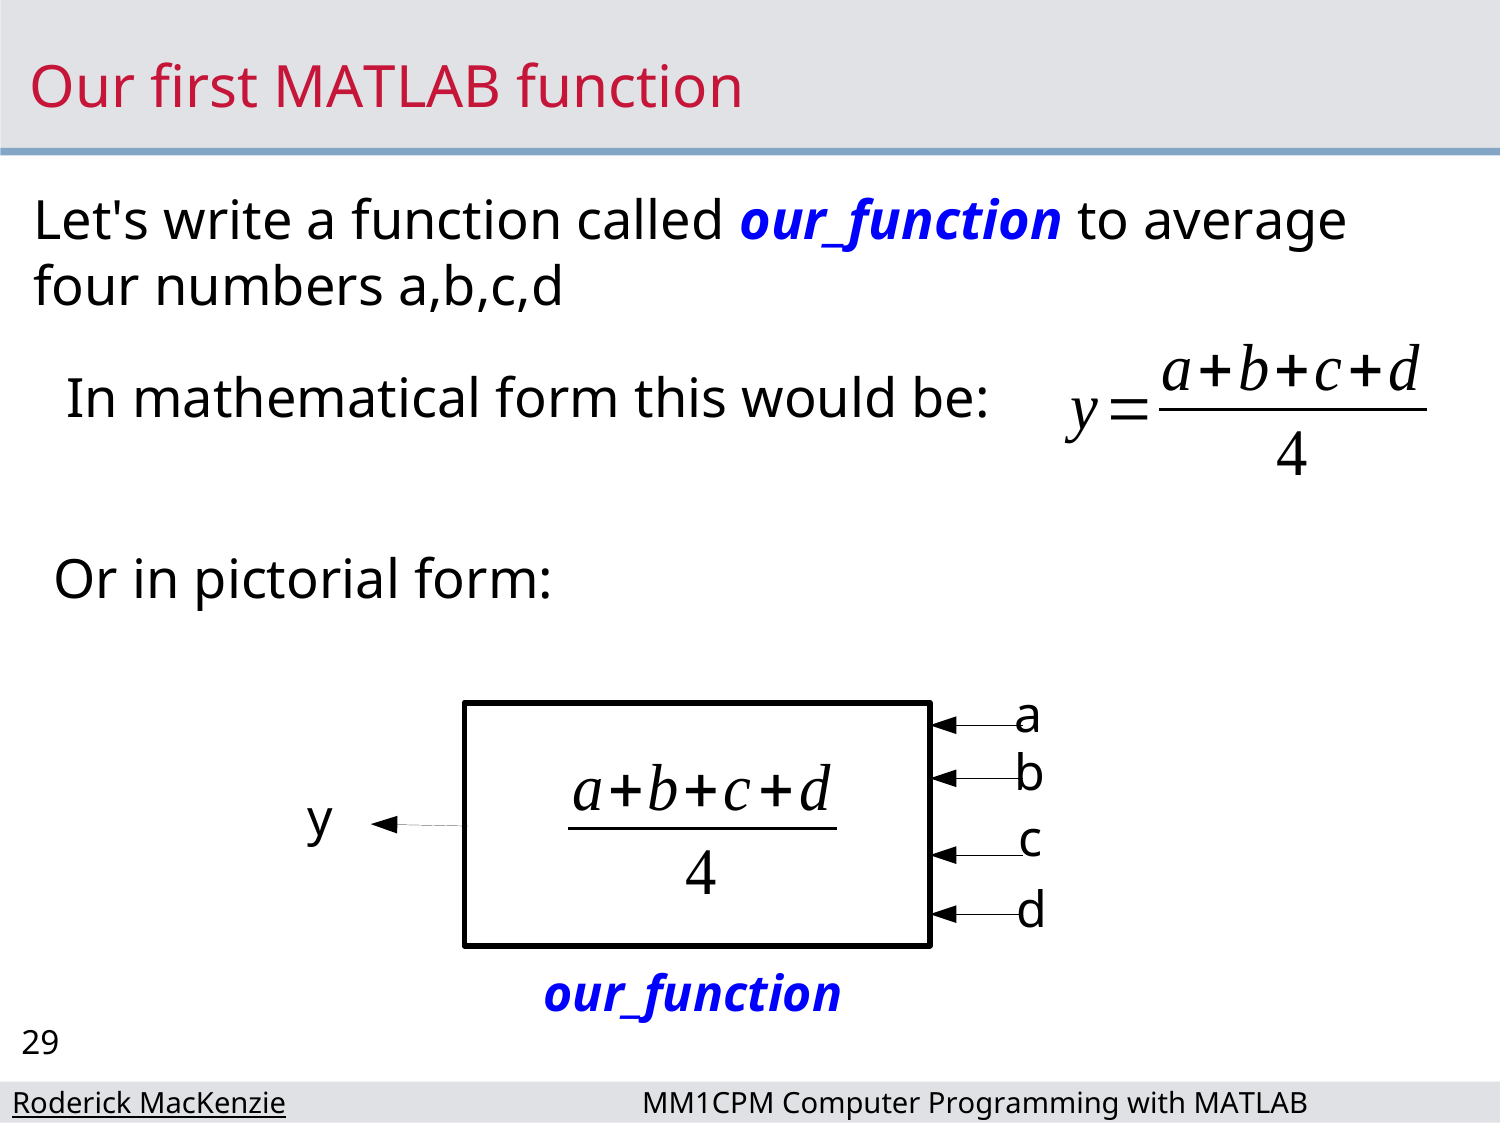

# Our first MATLAB function
Let's write a function called our_function to average four numbers a,b,c,d
In mathematical form this would be:
Or in pictorial form:
a
b
y
c
d
our_function